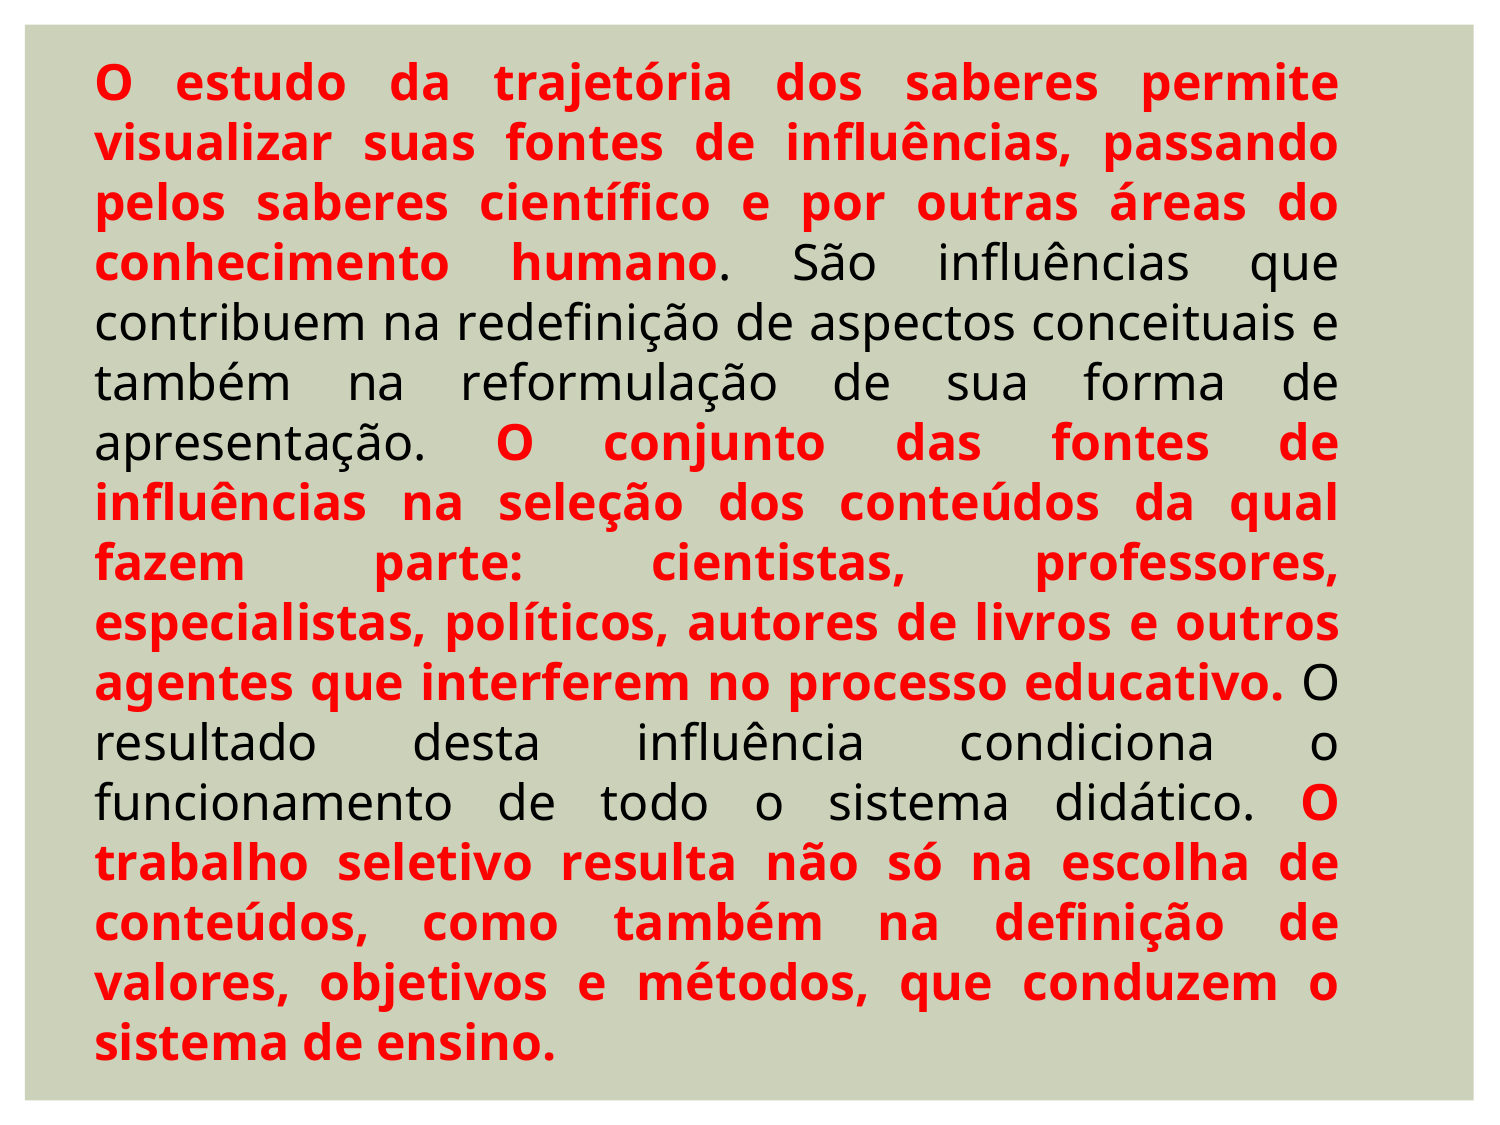

O estudo da trajetória dos saberes permite visualizar suas fontes de influências, passando pelos saberes científico e por outras áreas do conhecimento humano. São influências que contribuem na redefinição de aspectos conceituais e também na reformulação de sua forma de apresentação. O conjunto das fontes de influências na seleção dos conteúdos da qual fazem parte: cientistas, professores, especialistas, políticos, autores de livros e outros agentes que interferem no processo educativo. O resultado desta influência condiciona o funcionamento de todo o sistema didático. O trabalho seletivo resulta não só na escolha de conteúdos, como também na definição de valores, objetivos e métodos, que conduzem o sistema de ensino.